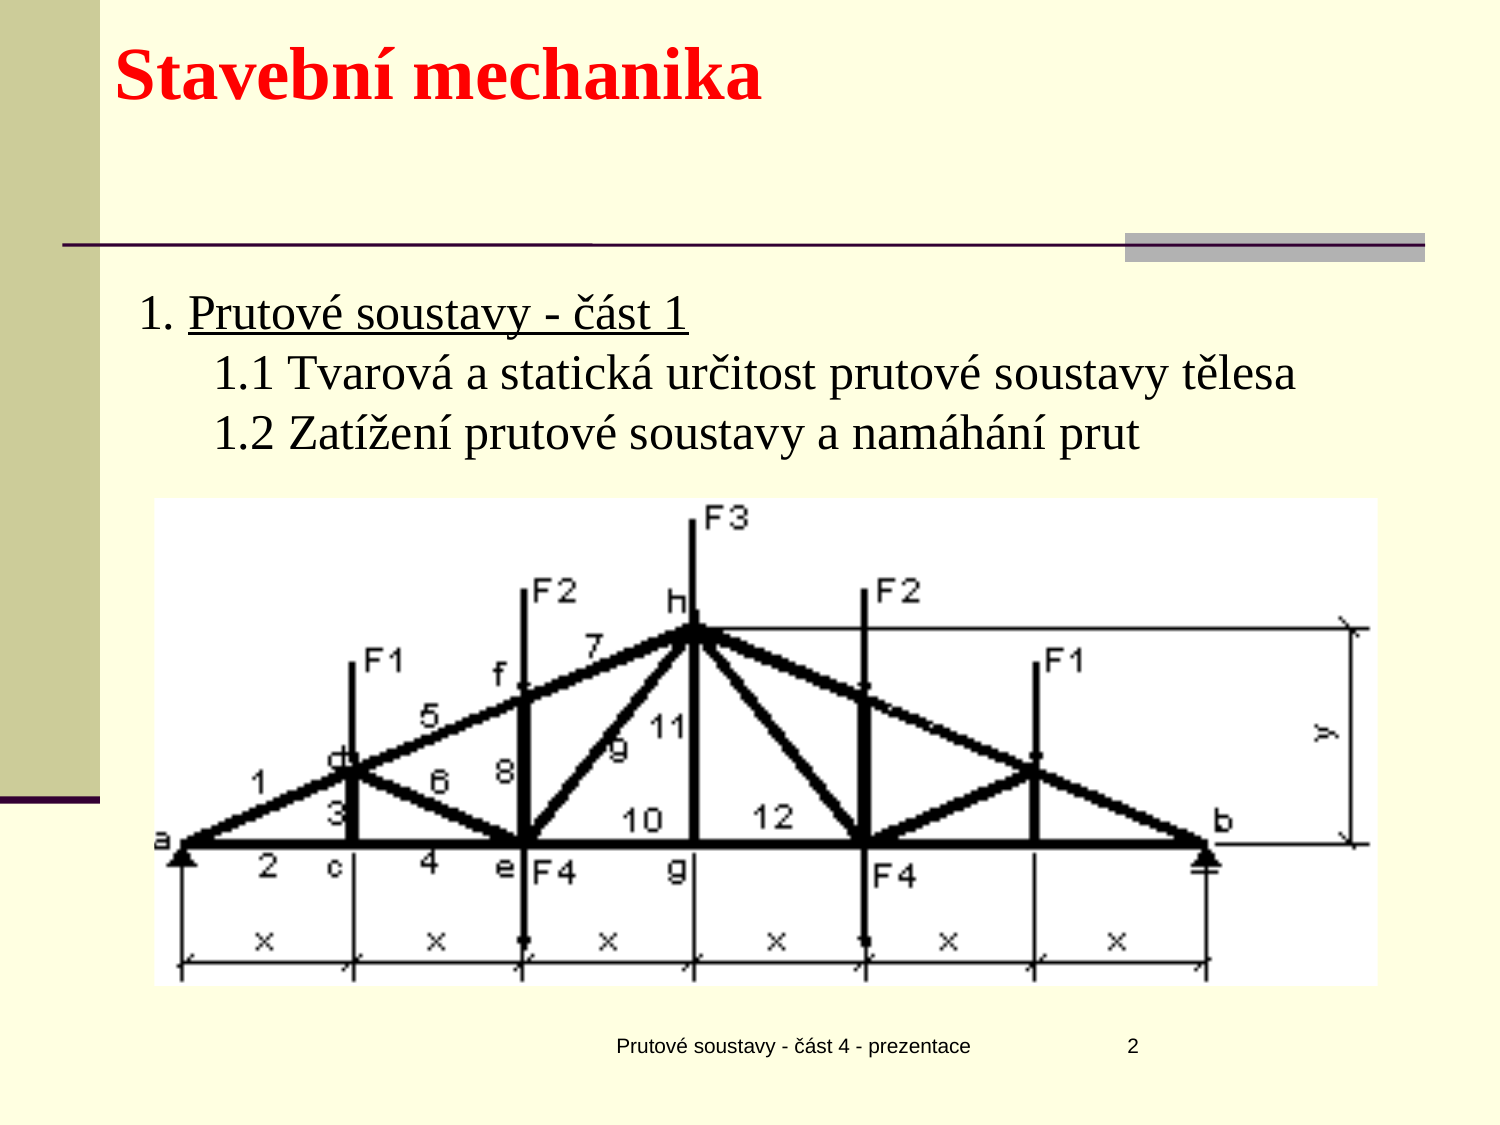

Stavební mechanika
1. Prutové soustavy - část 1
	1.1 Tvarová a statická určitost prutové soustavy tělesa
	1.2 Zatížení prutové soustavy a namáhání prut
Prutové soustavy - část 4 - prezentace